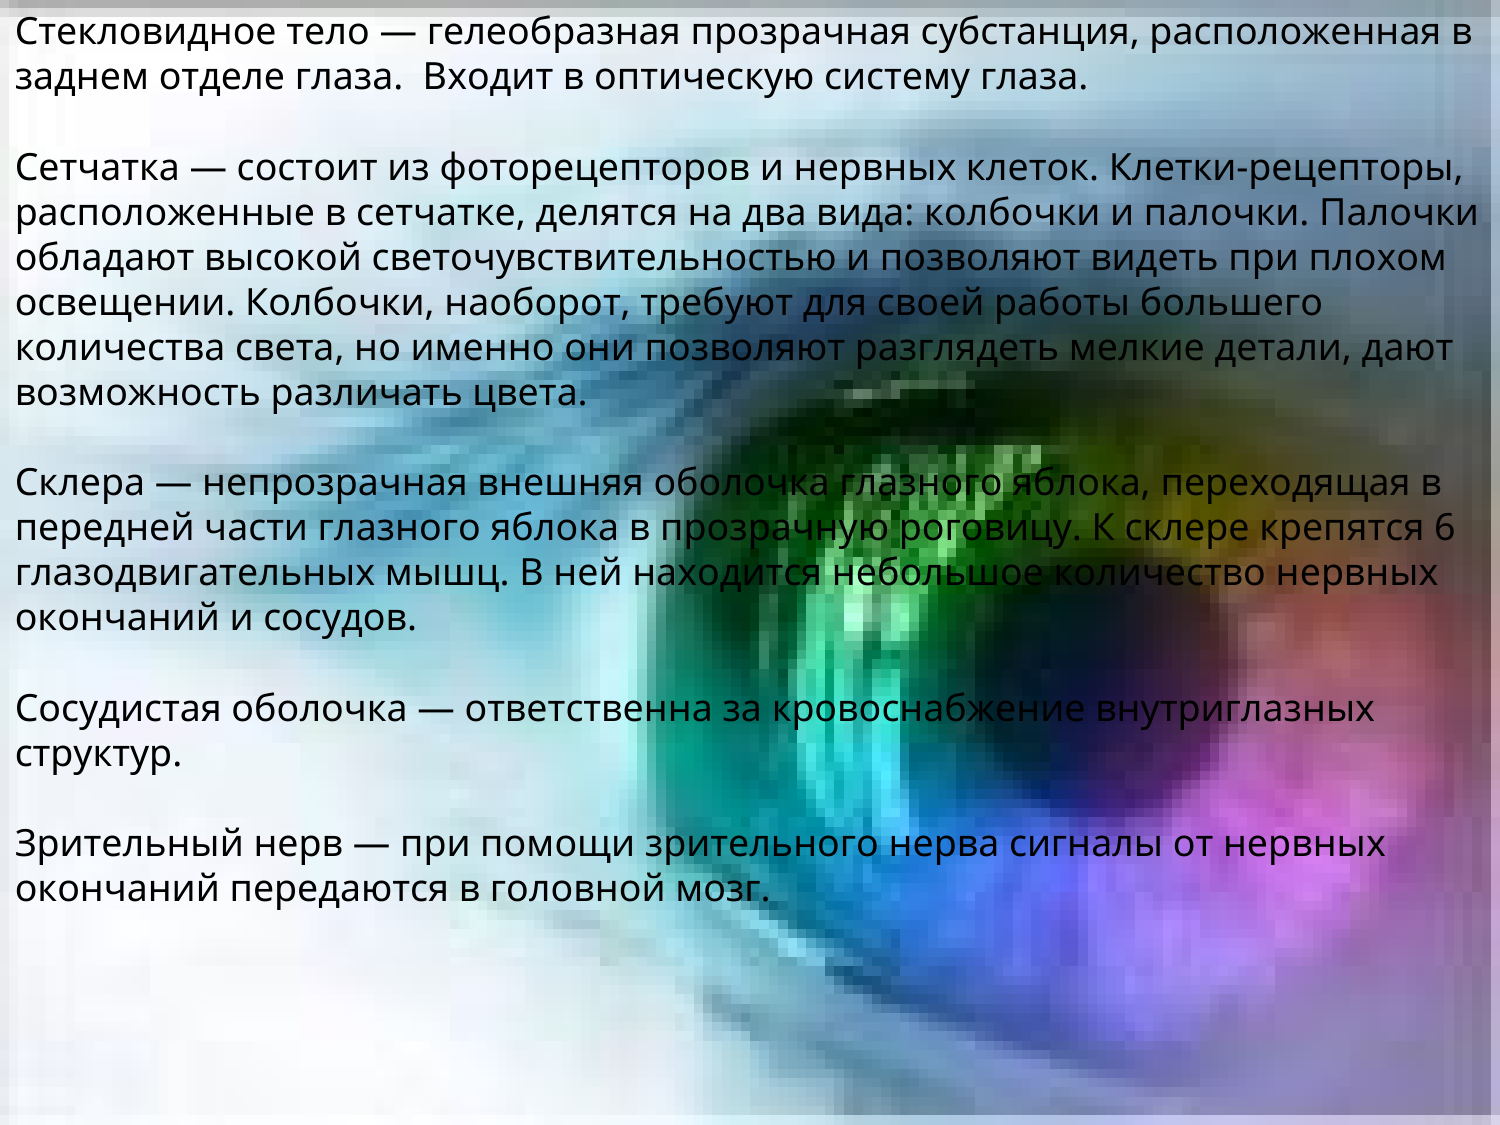

Стекловидное тело — гелеобразная прозрачная субстанция, расположенная в заднем отделе глаза. Входит в оптическую систему глаза.
Сетчатка — состоит из фоторецепторов и нервных клеток. Клетки-рецепторы, расположенные в сетчатке, делятся на два вида: колбочки и палочки. Палочки обладают высокой светочувствительностью и позволяют видеть при плохом освещении. Колбочки, наоборот, требуют для своей работы большего количества света, но именно они позволяют разглядеть мелкие детали, дают возможность различать цвета.
Склера — непрозрачная внешняя оболочка глазного яблока, переходящая в передней части глазного яблока в прозрачную роговицу. К склере крепятся 6 глазодвигательных мышц. В ней находится небольшое количество нервных окончаний и сосудов.
Сосудистая оболочка — ответственна за кровоснабжение внутриглазных структур.
Зрительный нерв — при помощи зрительного нерва сигналы от нервных окончаний передаются в головной мозг.